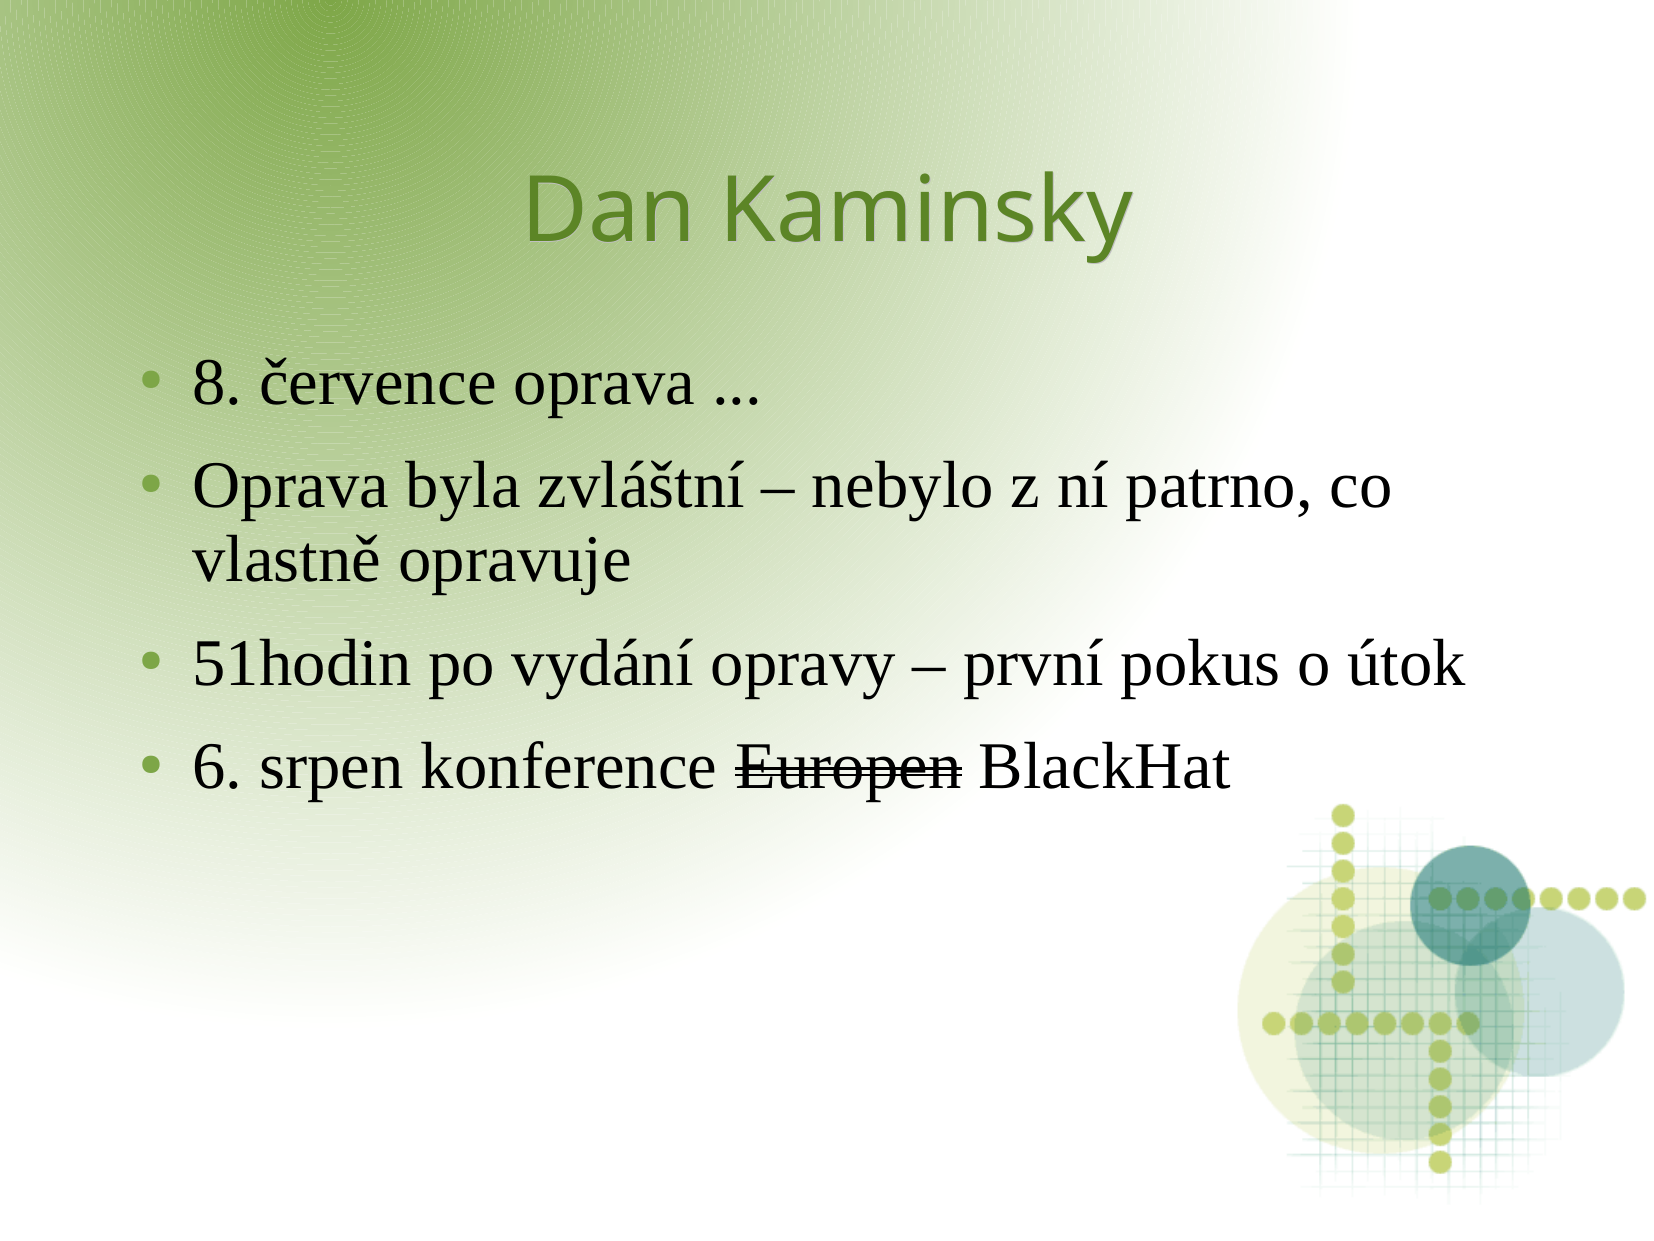

# Dan Kaminsky
8. července oprava ...
Oprava byla zvláštní – nebylo z ní patrno, co vlastně opravuje
51hodin po vydání opravy – první pokus o útok
6. srpen konference Europen BlackHat